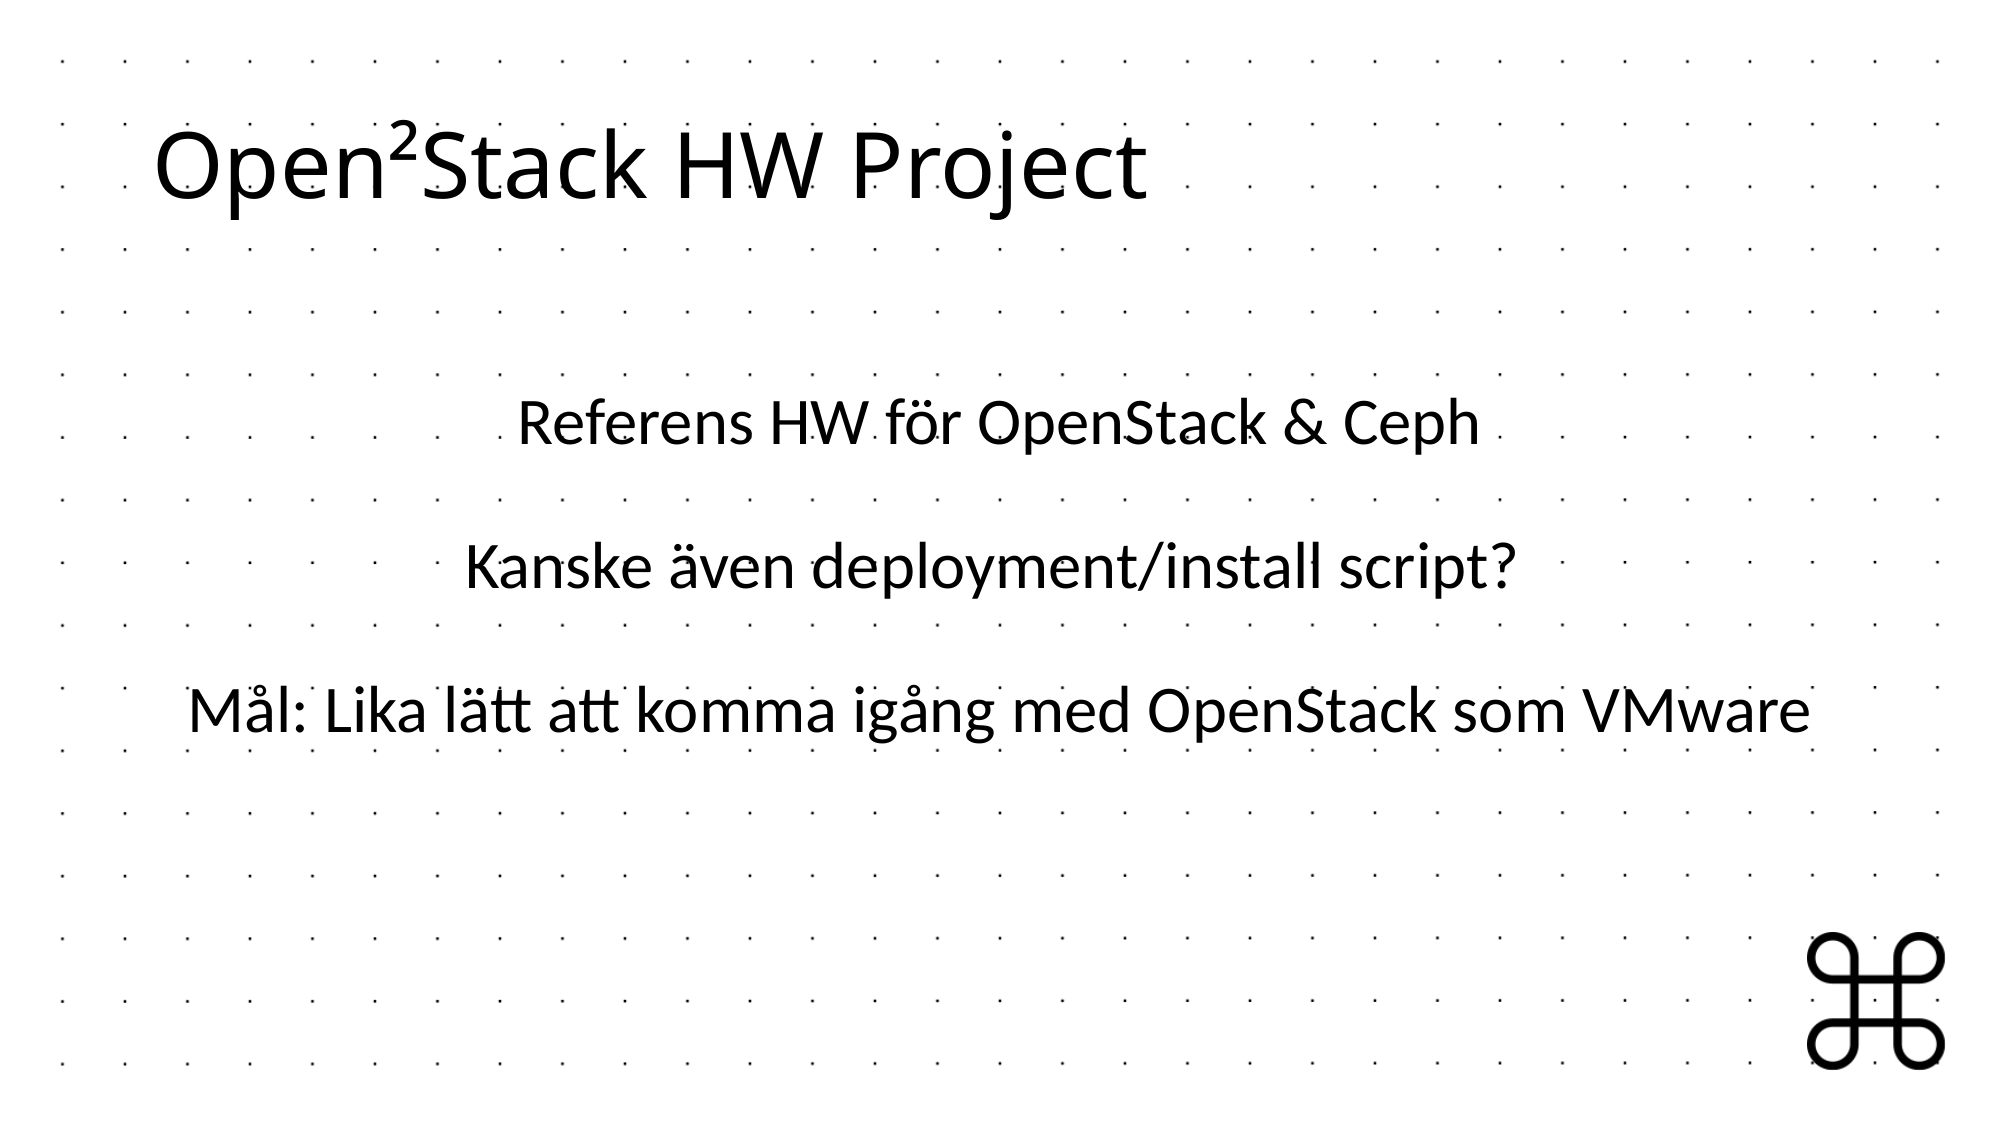

Open²Stack HW Project
Referens HW för OpenStack & Ceph
Kanske även deployment/install script?
Mål: Lika lätt att komma igång med OpenStack som VMware